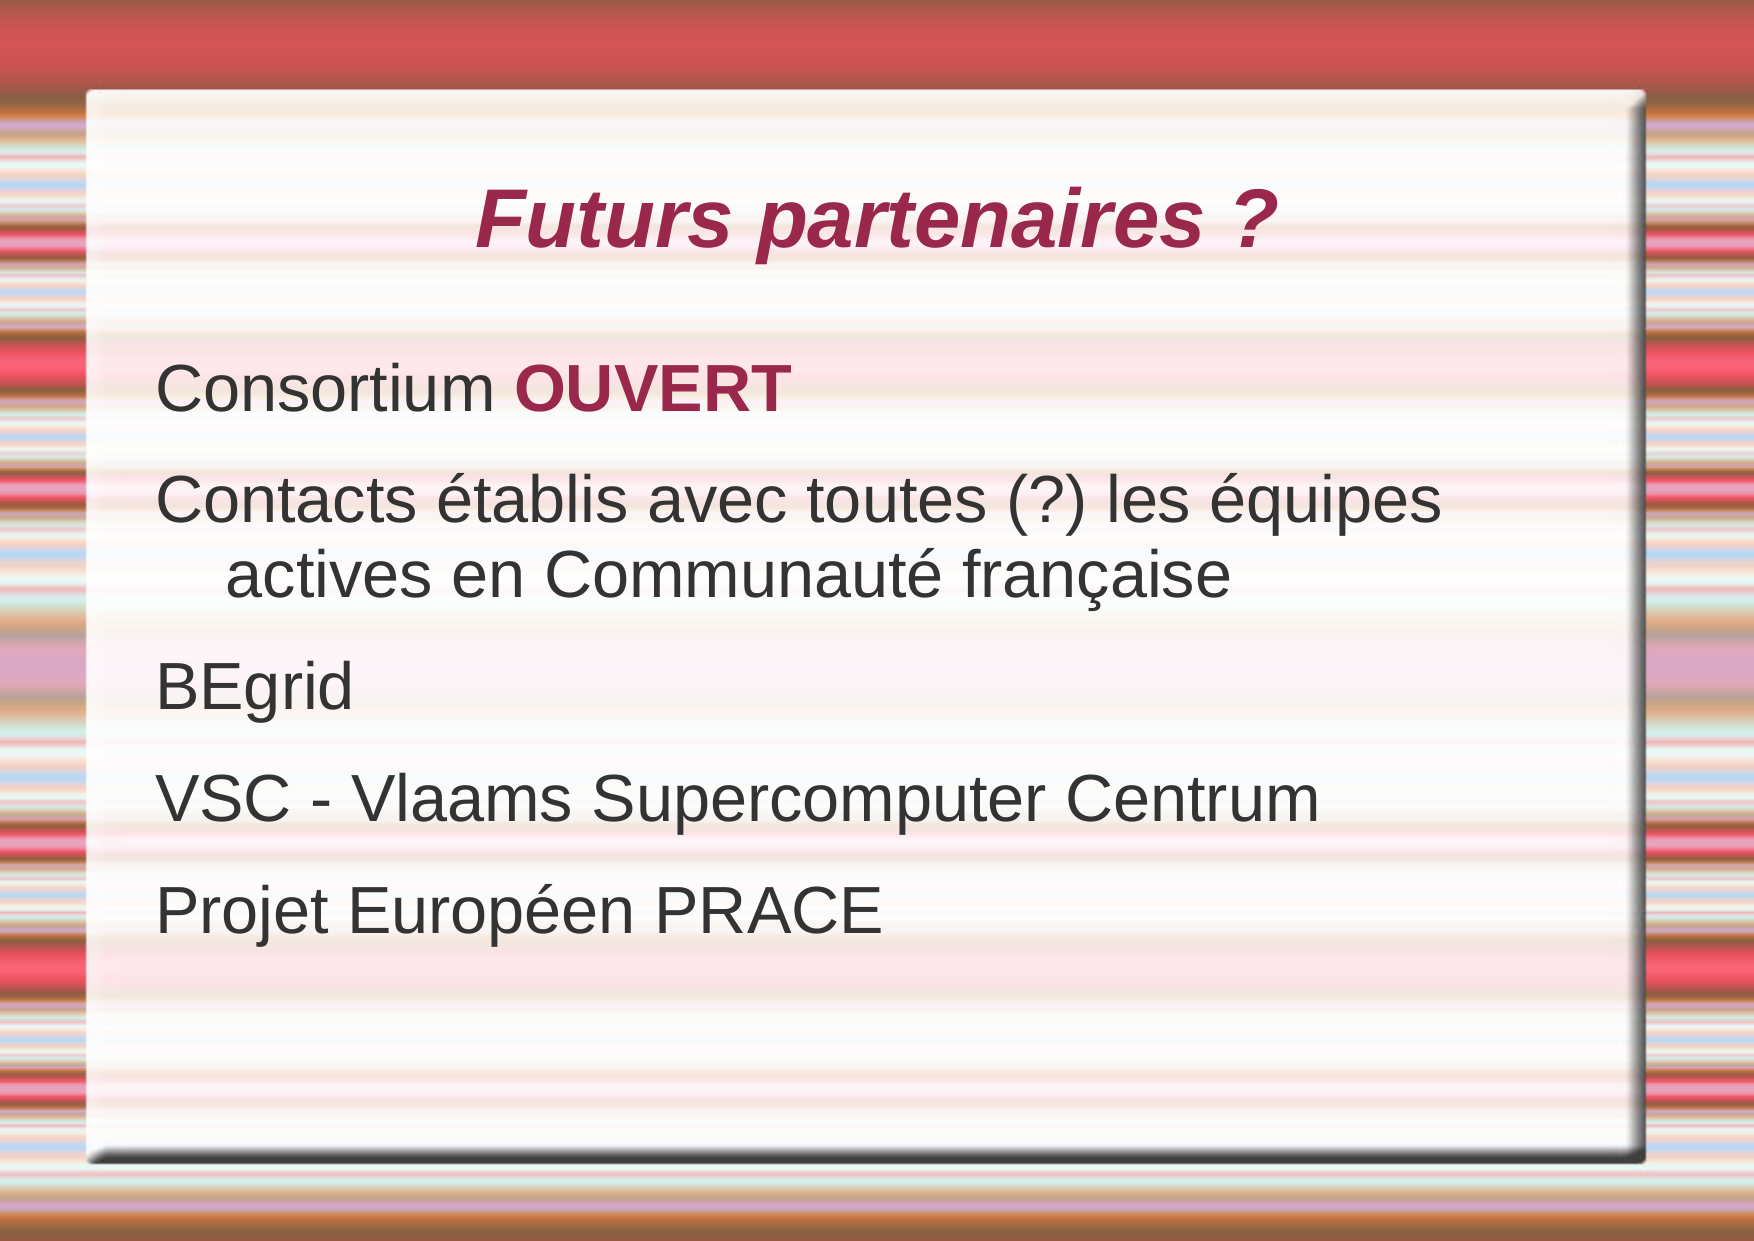

# Futurs partenaires ?
Consortium OUVERT
Contacts établis avec toutes (?) les équipes actives en Communauté française
BEgrid
VSC - Vlaams Supercomputer Centrum
Projet Européen PRACE